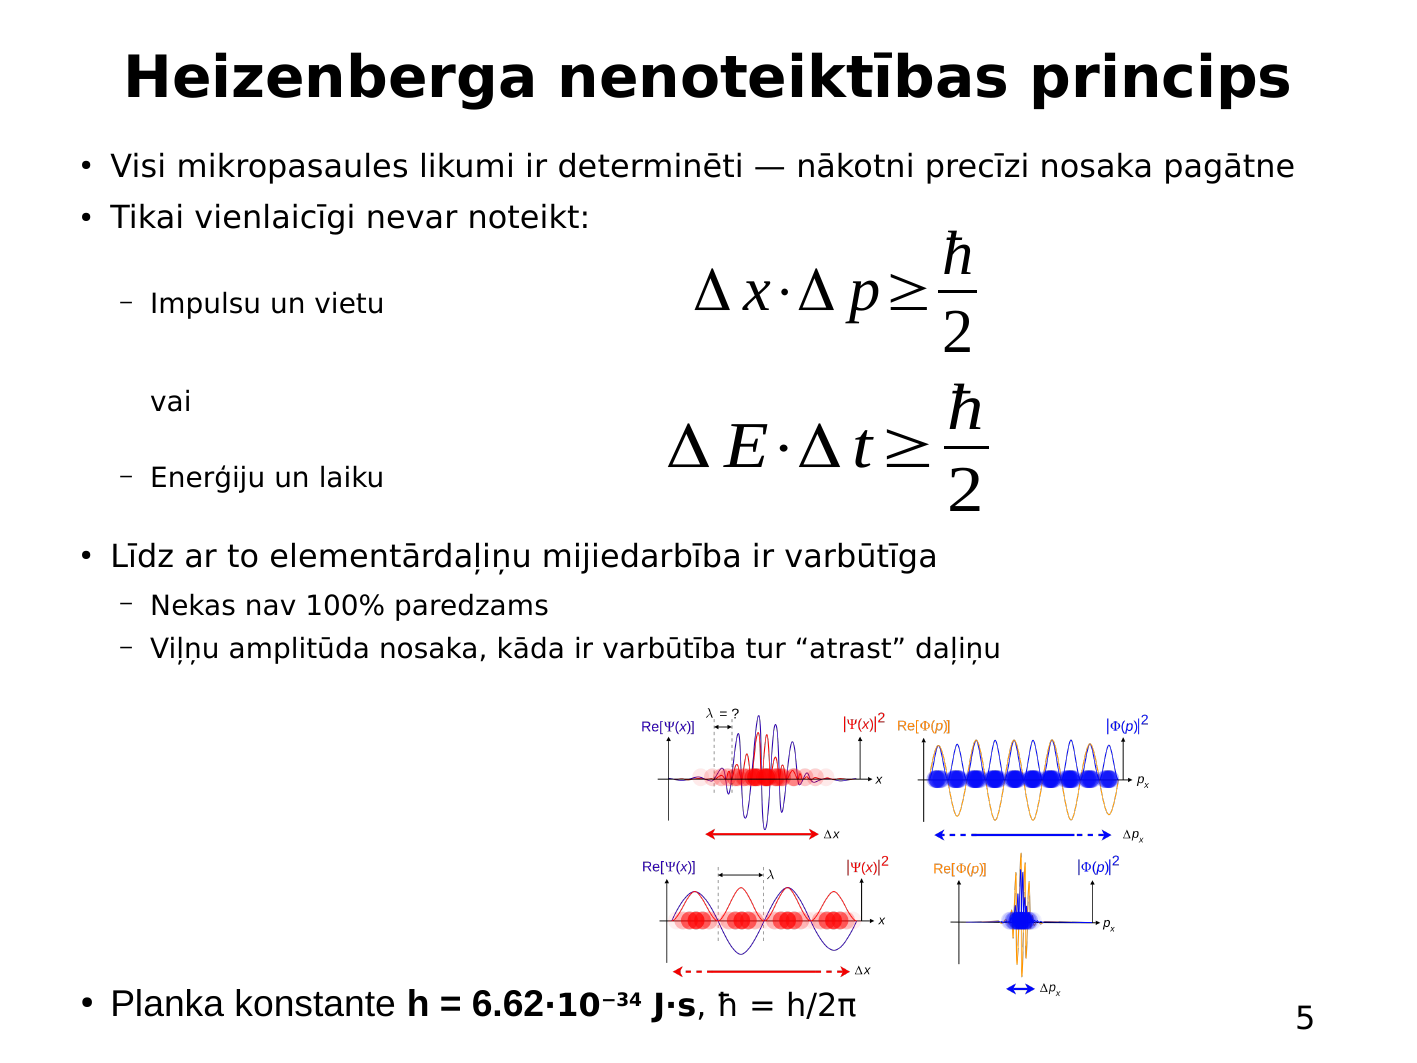

# Heizenberga nenoteiktības princips
Visi mikropasaules likumi ir determinēti — nākotni precīzi nosaka pagātne
Tikai vienlaicīgi nevar noteikt:
Impulsu un vietu
vai
Enerģiju un laiku
Līdz ar to elementārdaļiņu mijiedarbība ir varbūtīga
Nekas nav 100% paredzams
Viļņu amplitūda nosaka, kāda ir varbūtība tur “atrast” daļiņu
Planka konstante h = 6.62·10−34 J·s, ħ = h/2π